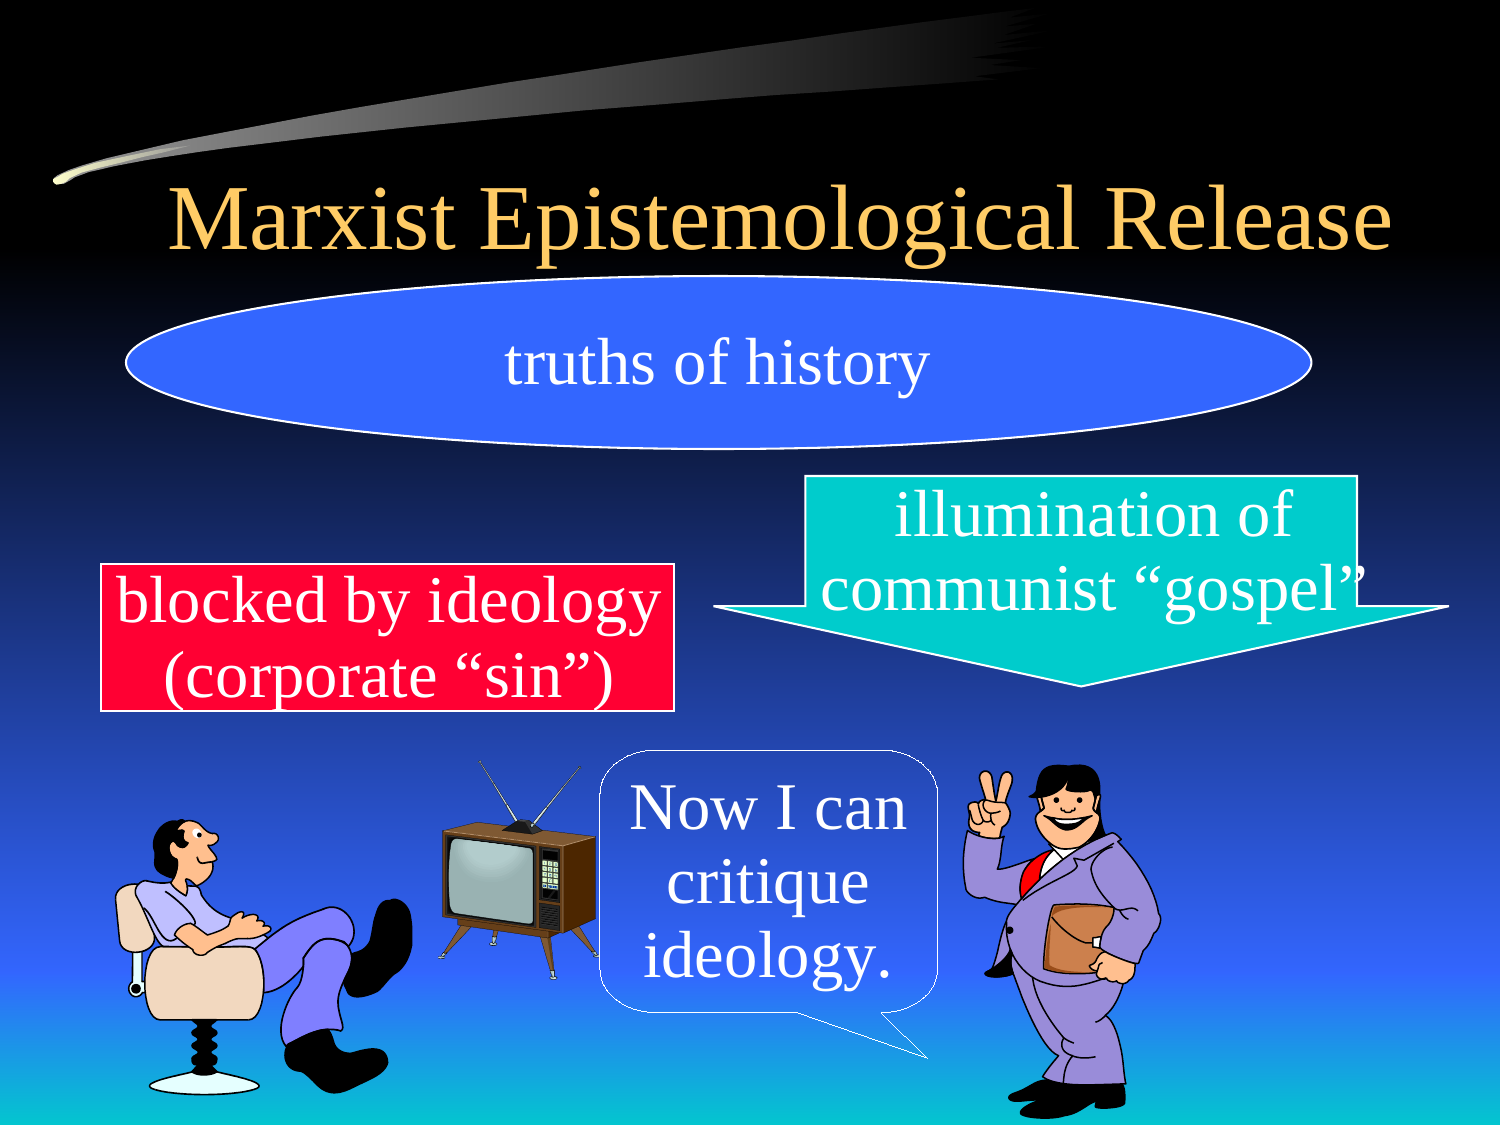

# Marxist Epistemological Release
truths of history
illumination of
communist “gospel”
Now I can
critique
ideology.
blocked by ideology
(corporate “sin”)